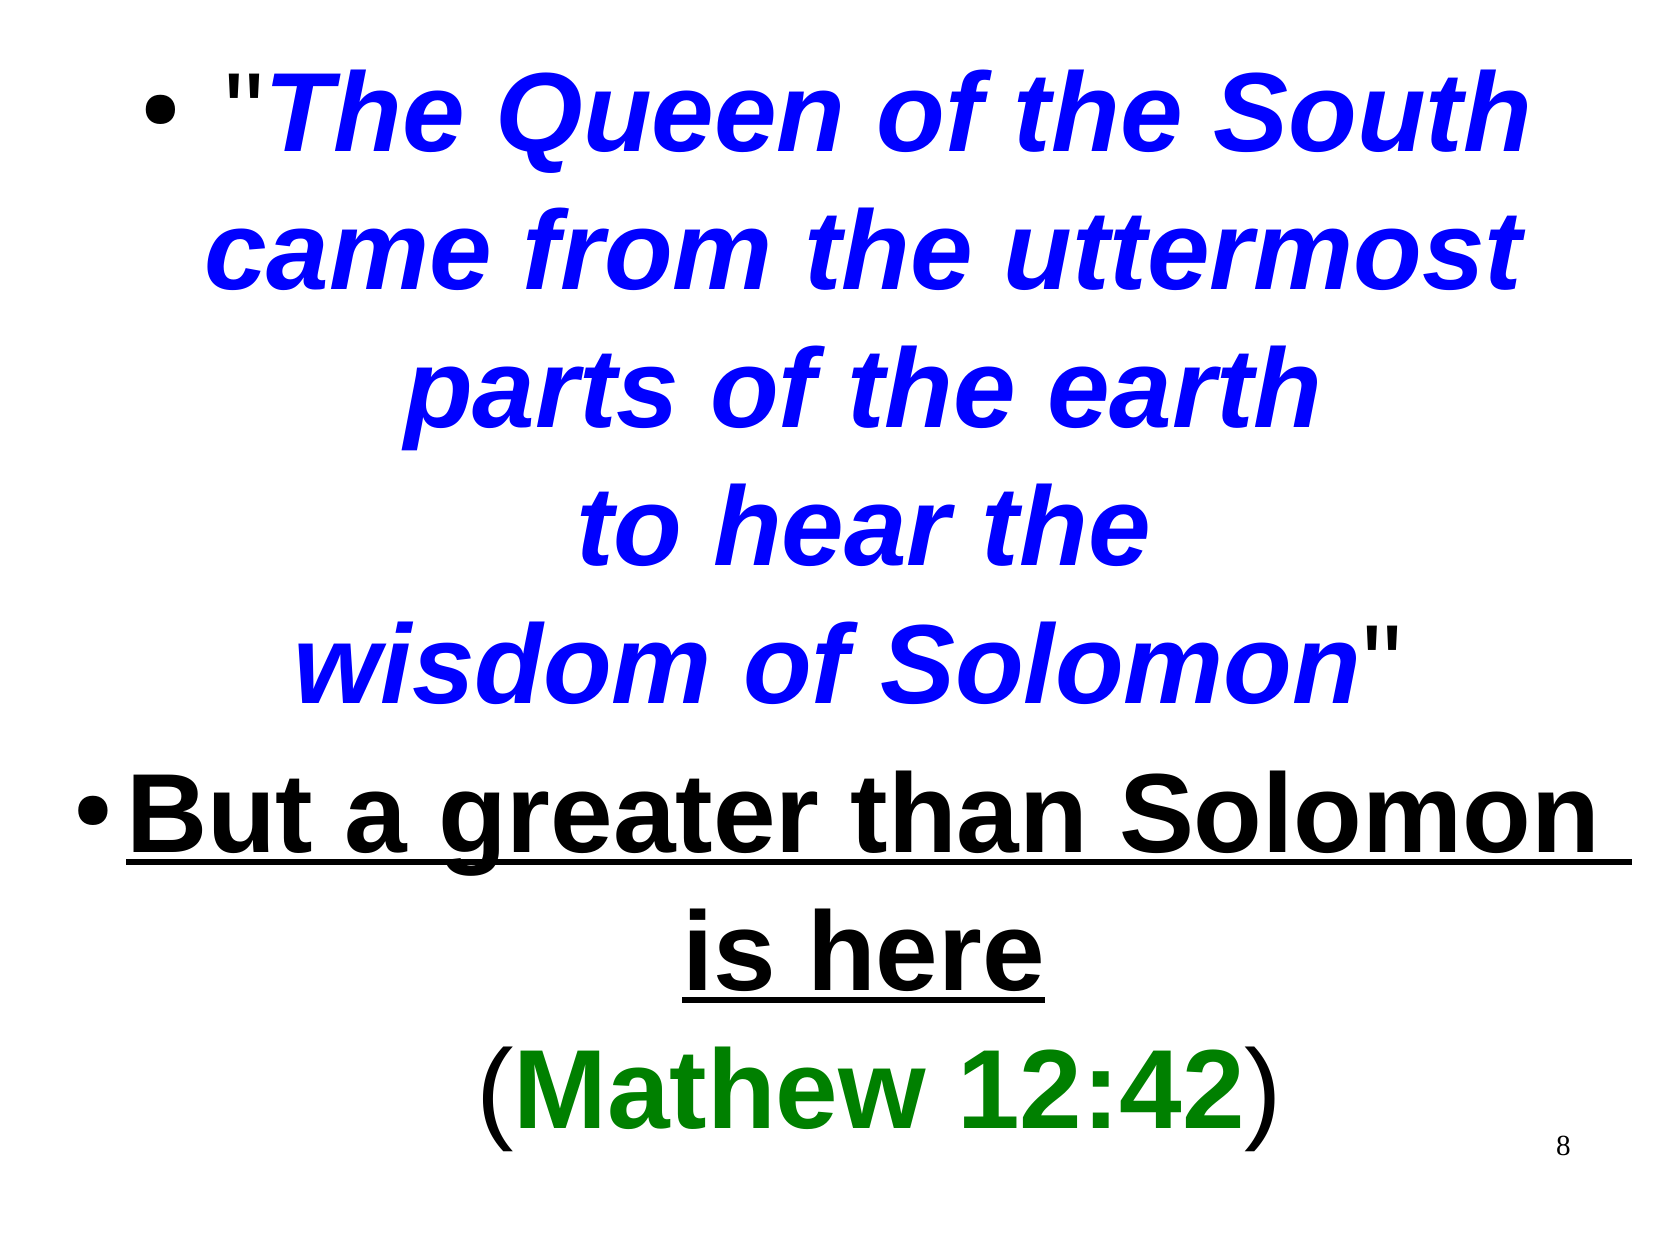

# "The Queen of the South came from the uttermost parts of the earth to hear the wisdom of Solomon"
But a greater than Solomon
is here
(Mathew 12:42)
8